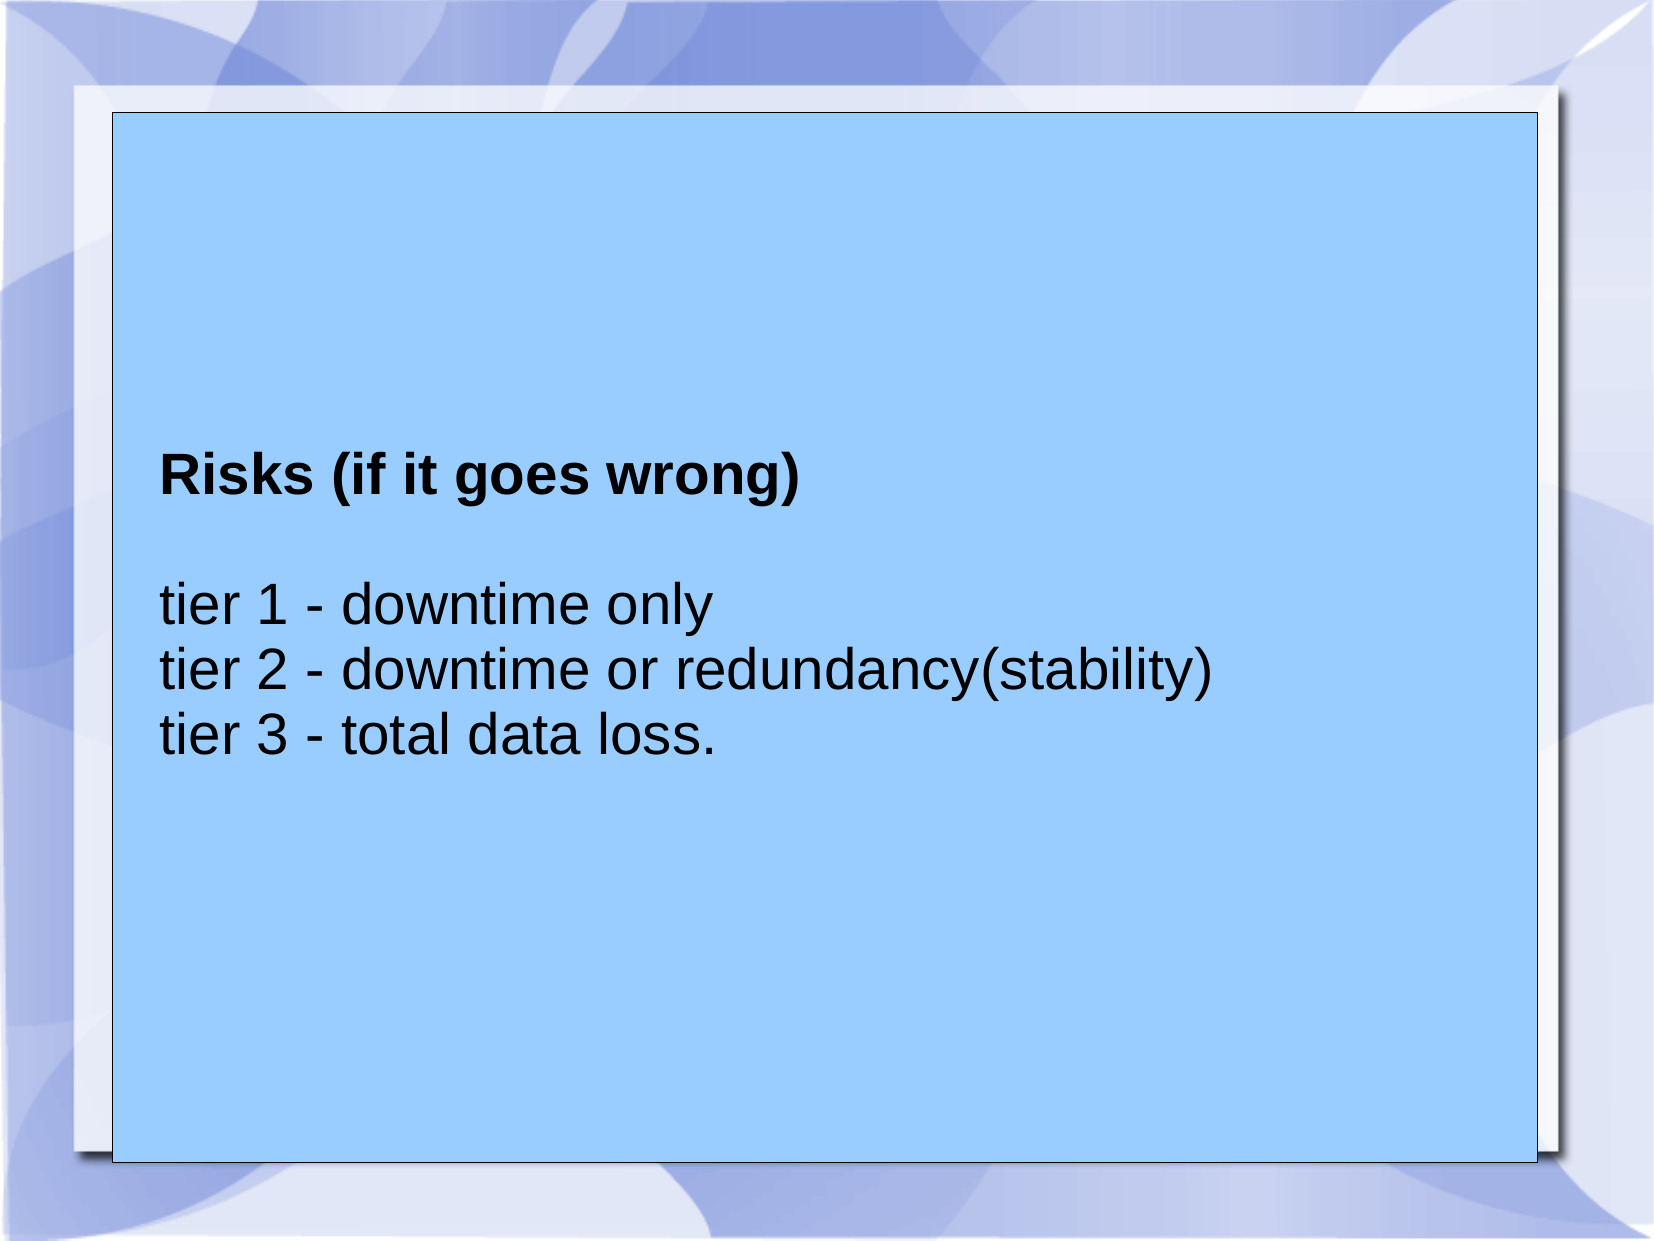

Risks (if it goes wrong)
tier 1 - downtime only
tier 2 - downtime or redundancy(stability)
tier 3 - total data loss.